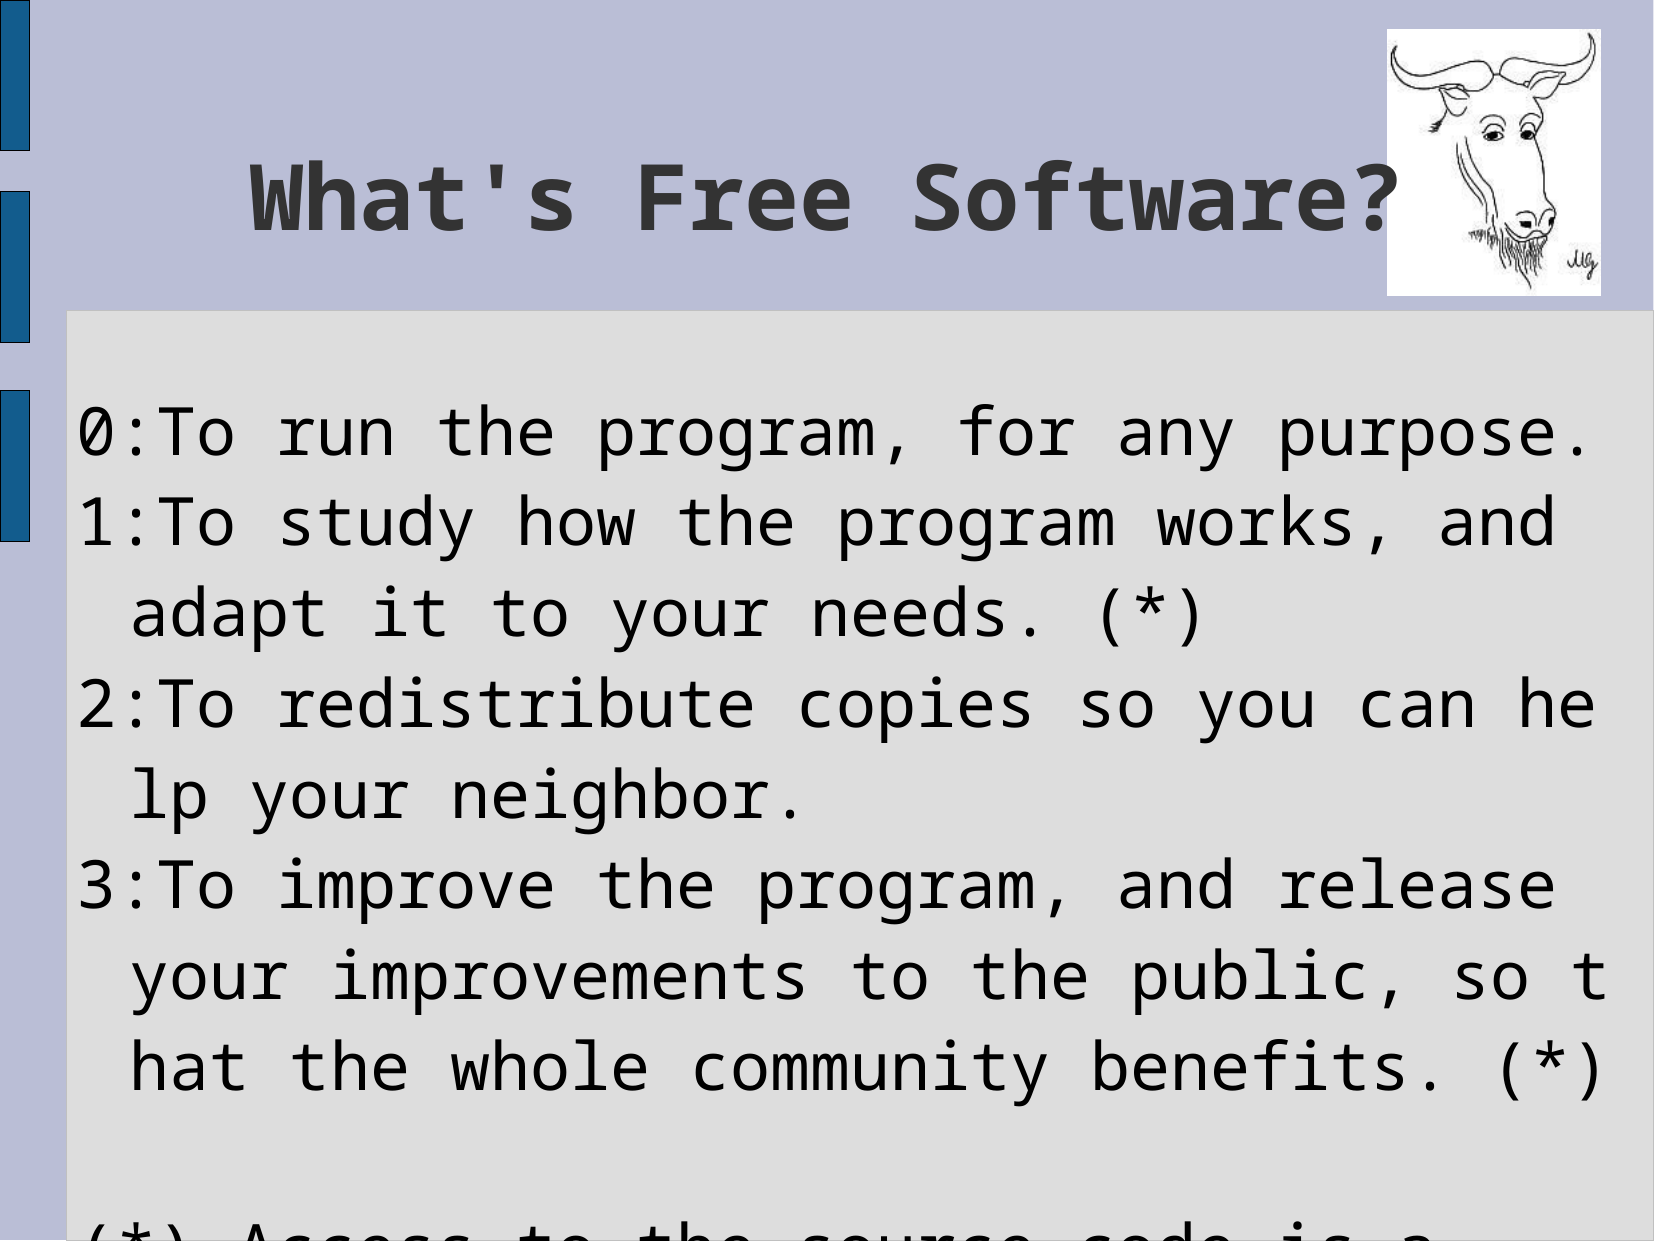

# What's Free Software?
0:To run the program, for any purpose.
1:To study how the program works, and
adapt it to your needs. (*)
2:To redistribute copies so you can help your neighbor.
3:To improve the program, and release your improvements to the public, so that the whole community benefits. (*)
(*) Access to the source code is a
 precondition for this.